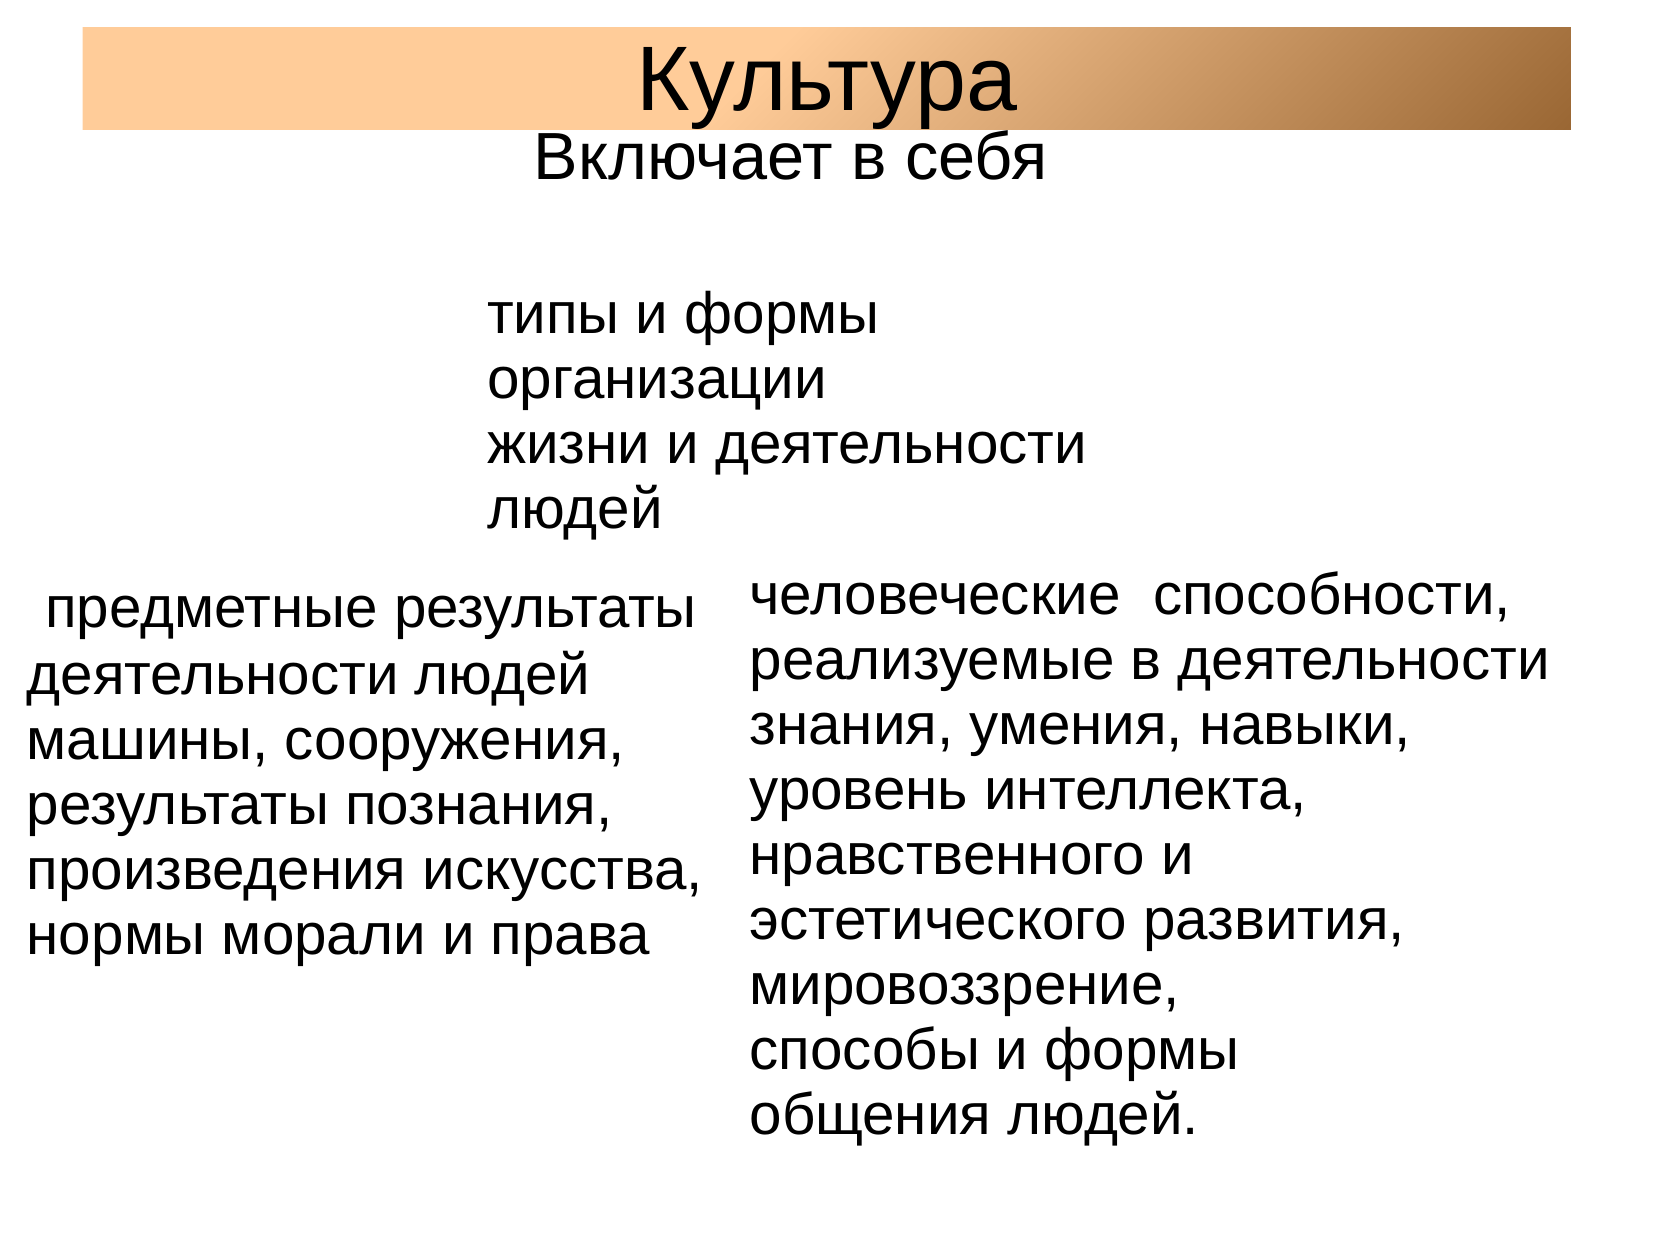

# Культура
Включает в себя
типы и формы
организации
жизни и деятельности
людей
человеческие способности,
реализуемые в деятельности
знания, умения, навыки,
уровень интеллекта,
нравственного и
эстетического развития,
мировоззрение,
способы и формы
общения людей.
 предметные результаты
деятельности людей
машины, сооружения,
результаты познания,
произведения искусства,
нормы морали и права